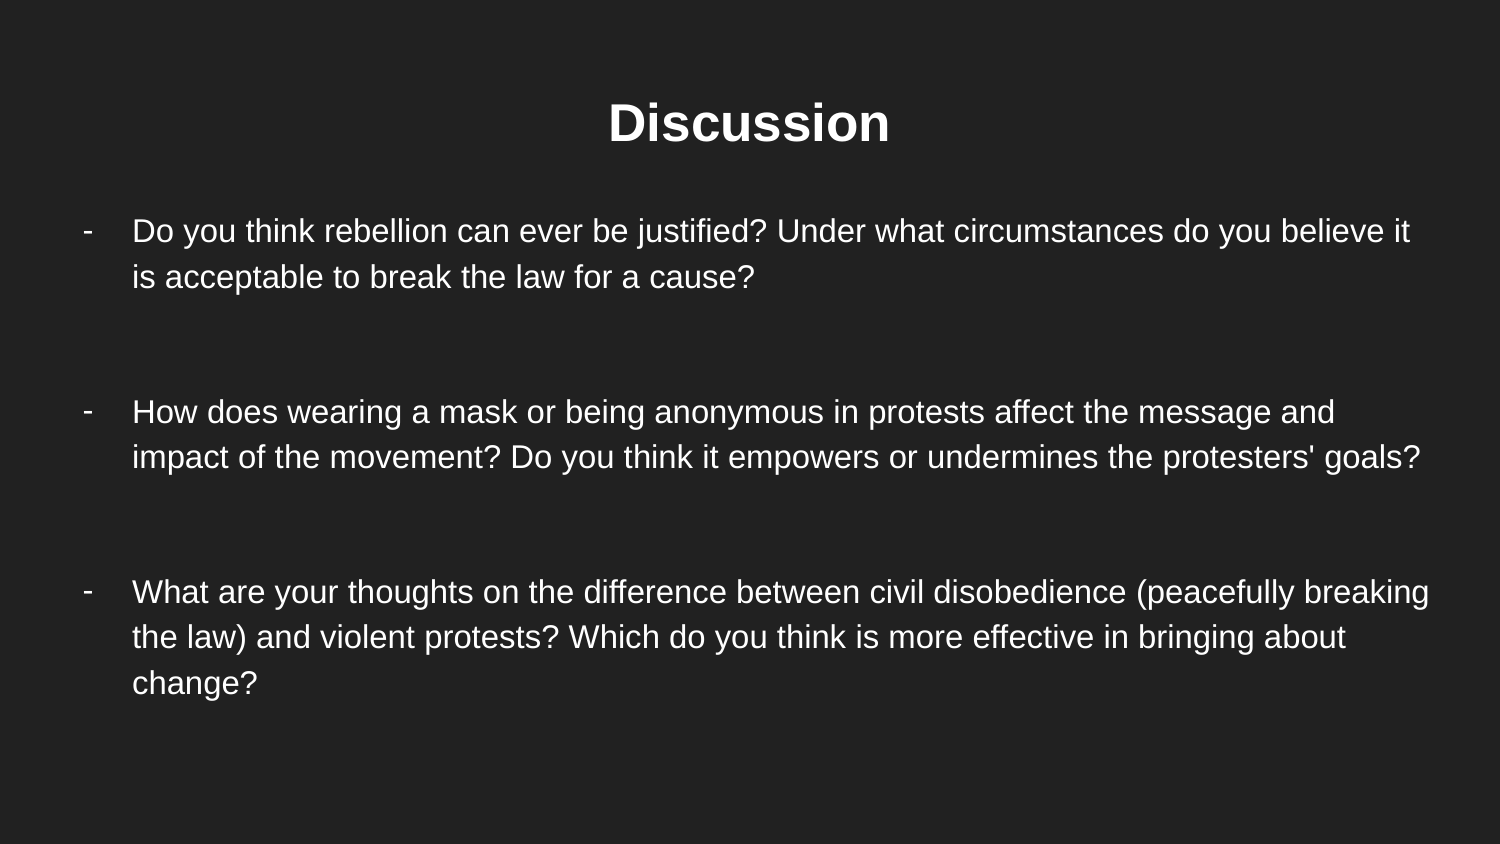

# Discussion
Do you think rebellion can ever be justified? Under what circumstances do you believe it is acceptable to break the law for a cause?
How does wearing a mask or being anonymous in protests affect the message and impact of the movement? Do you think it empowers or undermines the protesters' goals?
What are your thoughts on the difference between civil disobedience (peacefully breaking the law) and violent protests? Which do you think is more effective in bringing about change?